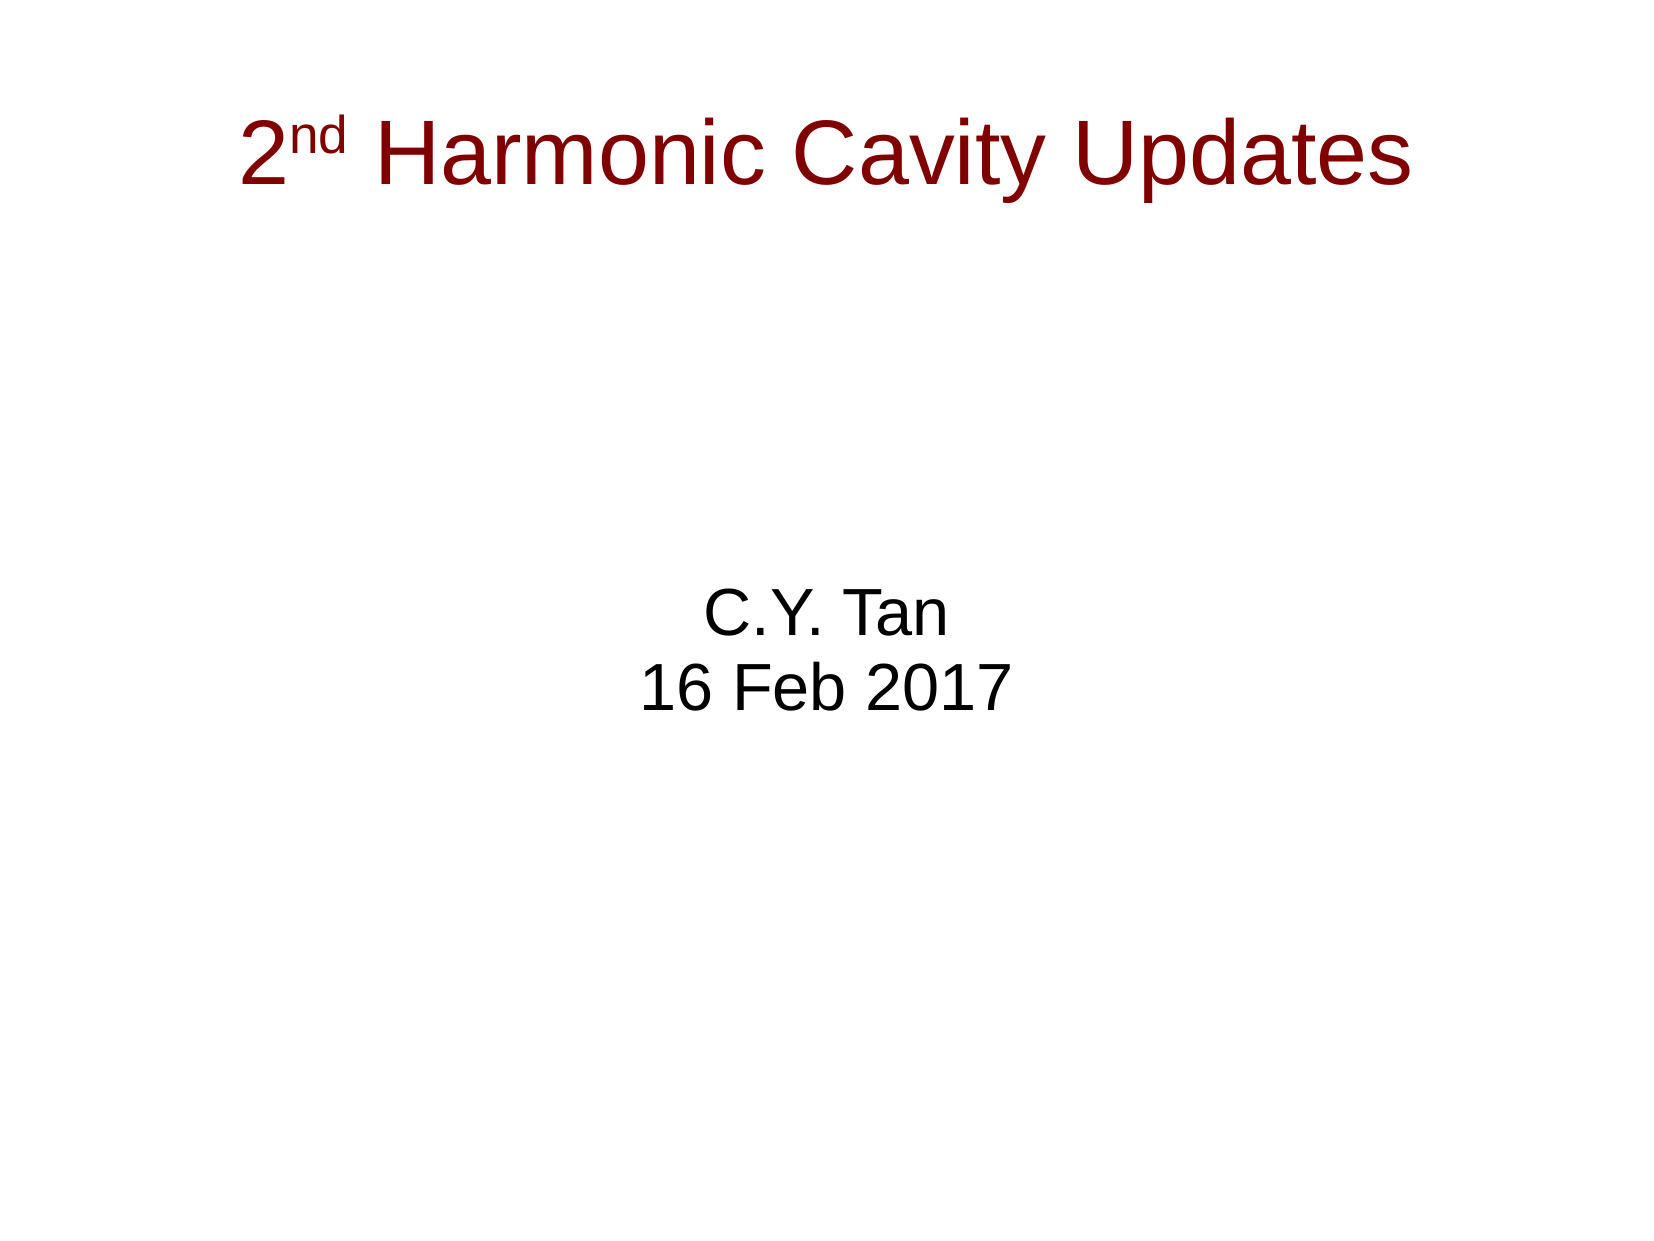

# 2nd Harmonic Cavity Updates
C.Y. Tan
16 Feb 2017